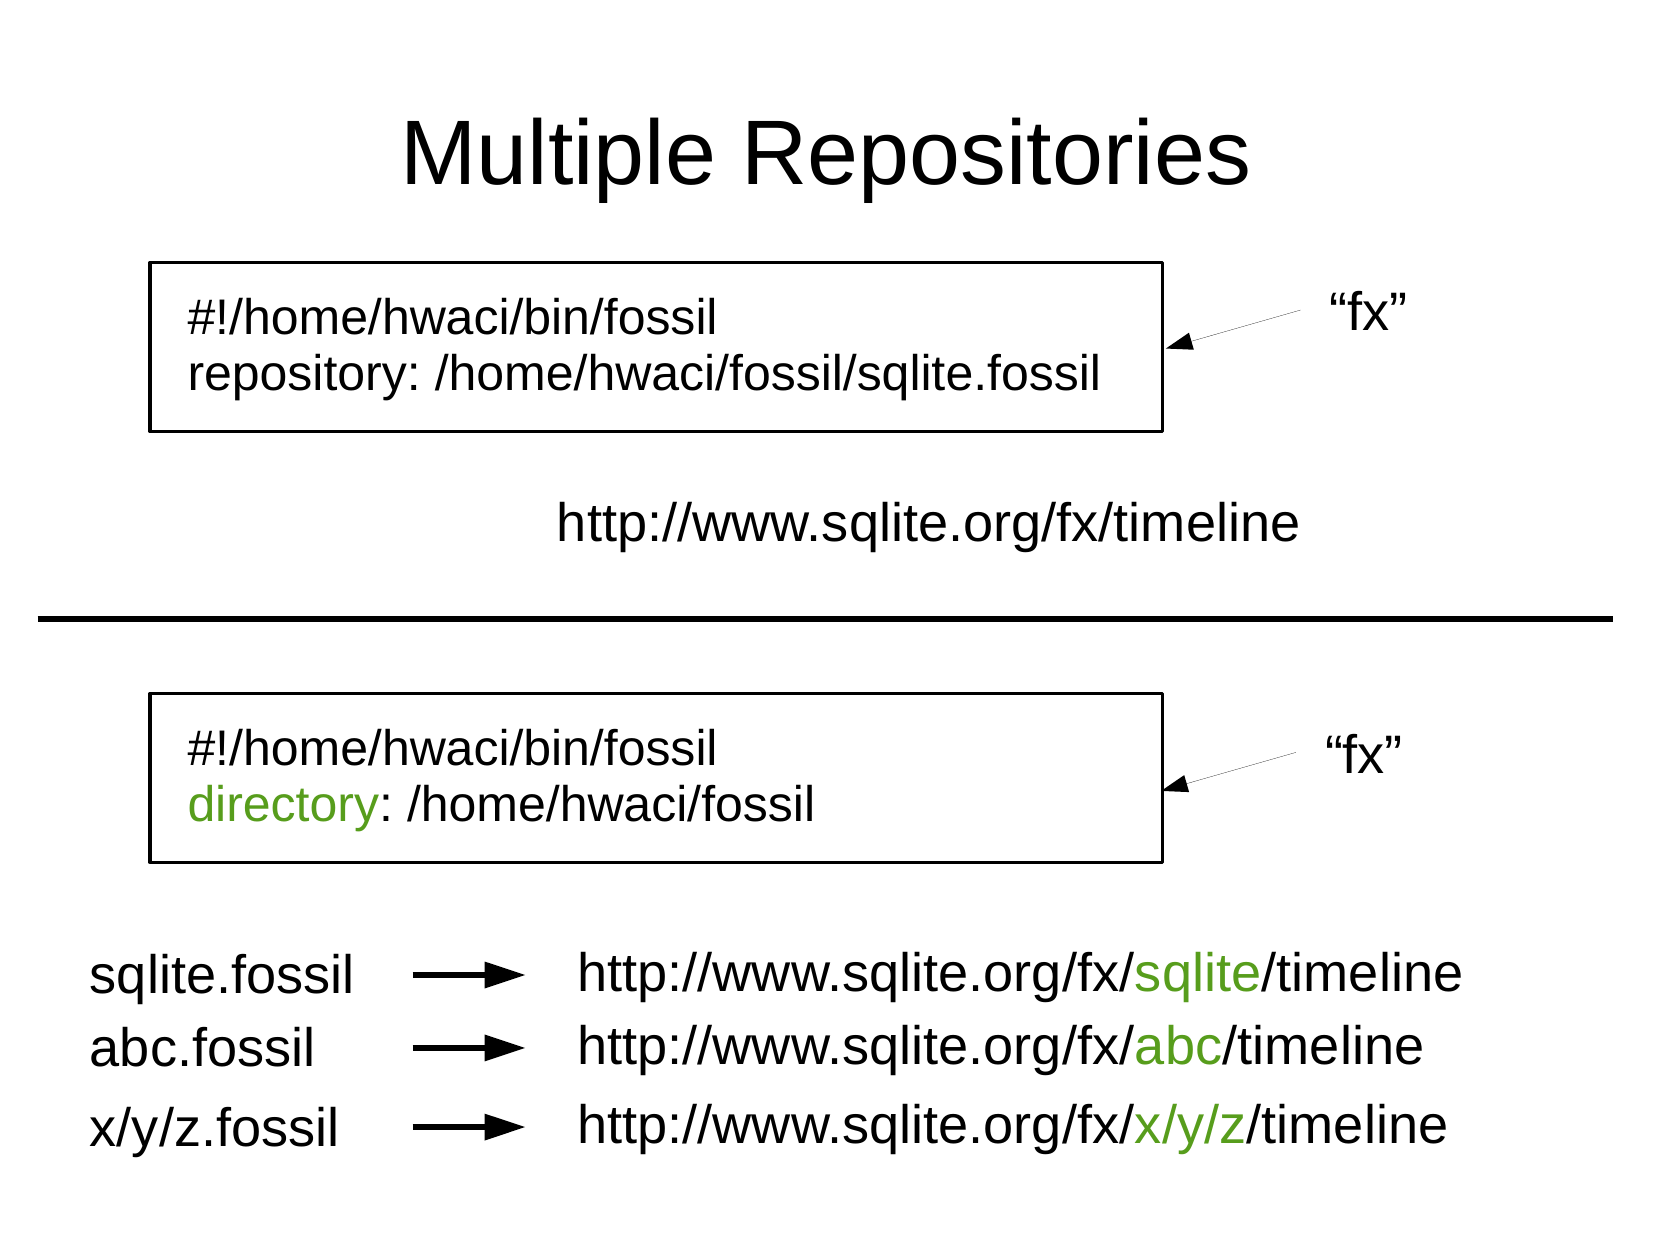

# Multiple Repositories
#!/home/hwaci/bin/fossil
repository: /home/hwaci/fossil/sqlite.fossil
“fx”
http://www.sqlite.org/fx/timeline
#!/home/hwaci/bin/fossil
directory: /home/hwaci/fossil
“fx”
http://www.sqlite.org/fx/sqlite/timeline
sqlite.fossil
http://www.sqlite.org/fx/abc/timeline
abc.fossil
http://www.sqlite.org/fx/x/y/z/timeline
x/y/z.fossil